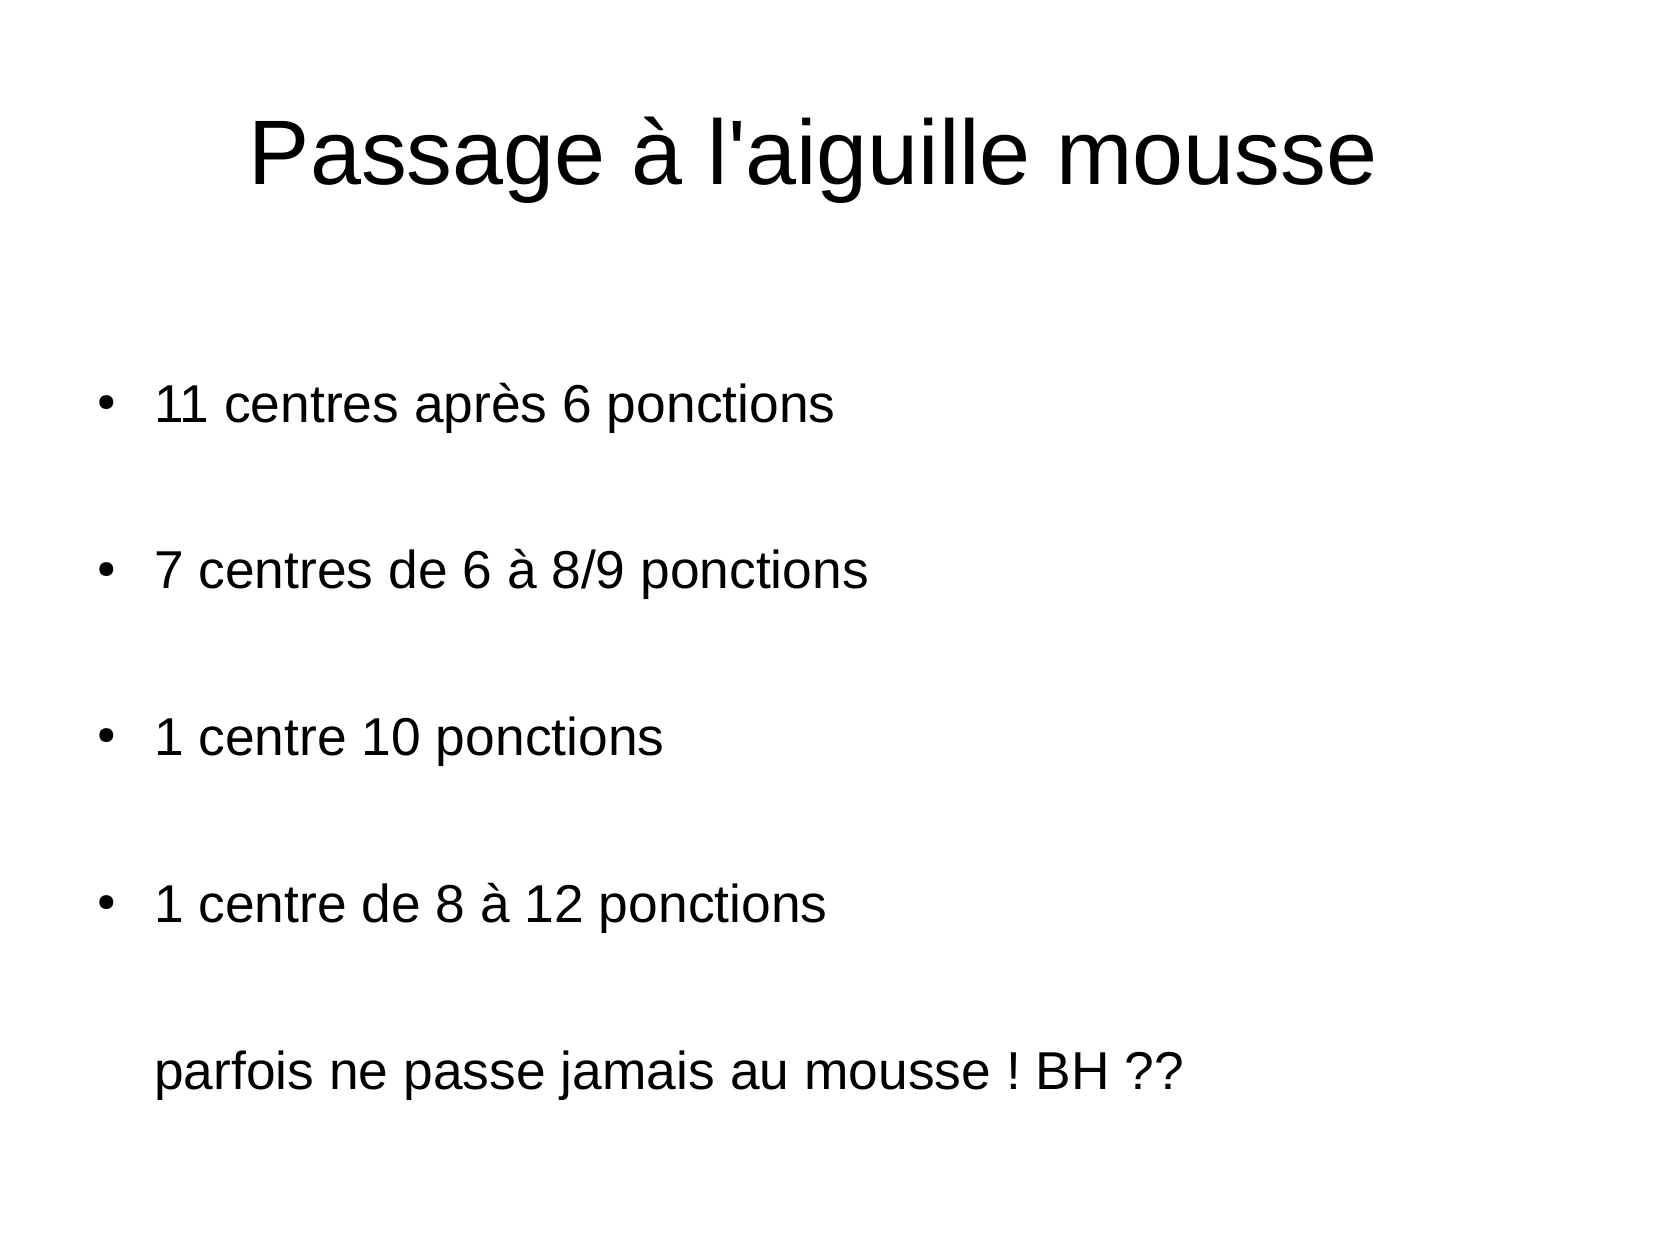

# Passage à l'aiguille mousse
 11 centres après 6 ponctions
 7 centres de 6 à 8/9 ponctions
 1 centre 10 ponctions
 1 centre de 8 à 12 ponctions
 parfois ne passe jamais au mousse ! BH ??